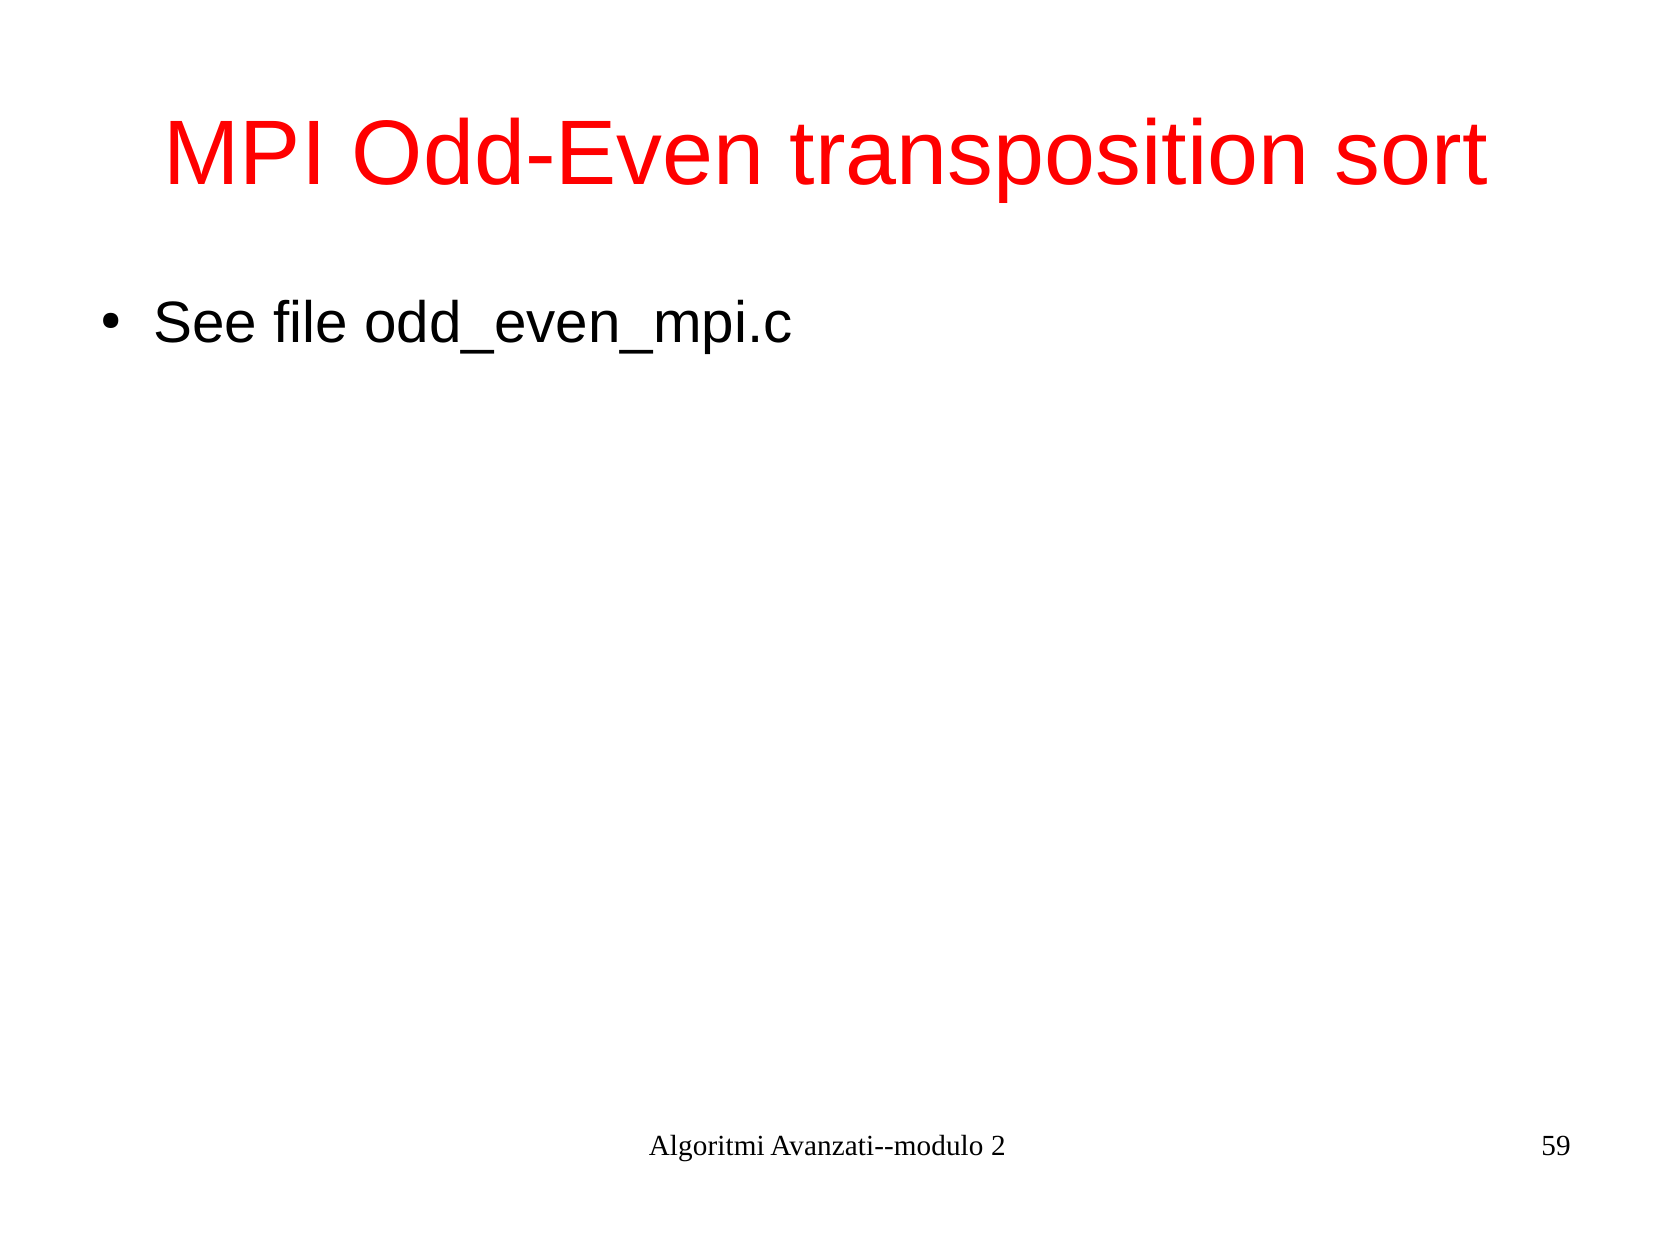

# MPI Odd-Even transposition sort
See file odd_even_mpi.c
Algoritmi Avanzati--modulo 2
59